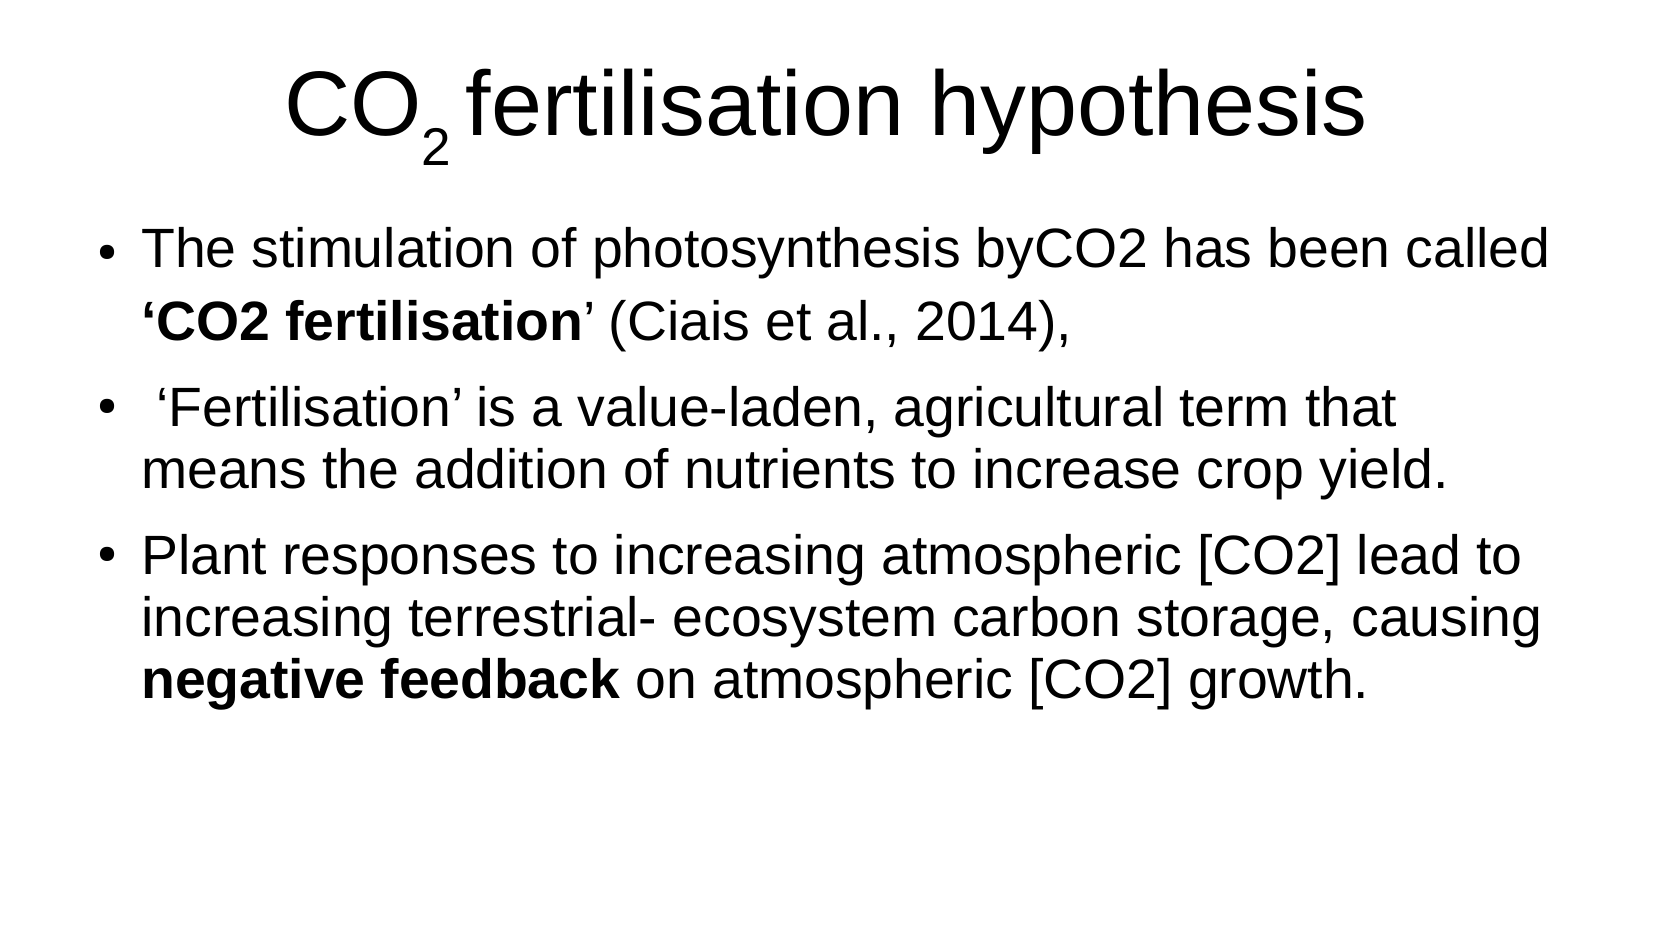

# CO2 fertilisation hypothesis
﻿The stimulation of photosynthesis byCO2 has been called ‘CO2 fertilisation’ (Ciais et al., 2014),
 ‘Fertilisation’ is a value-laden, agricultural term that means the addition of nutrients to increase crop yield.
Plant responses to increasing atmospheric [CO2] lead to increasing terrestrial- ecosystem carbon storage, causing negative feedback on atmospheric [CO2] growth.